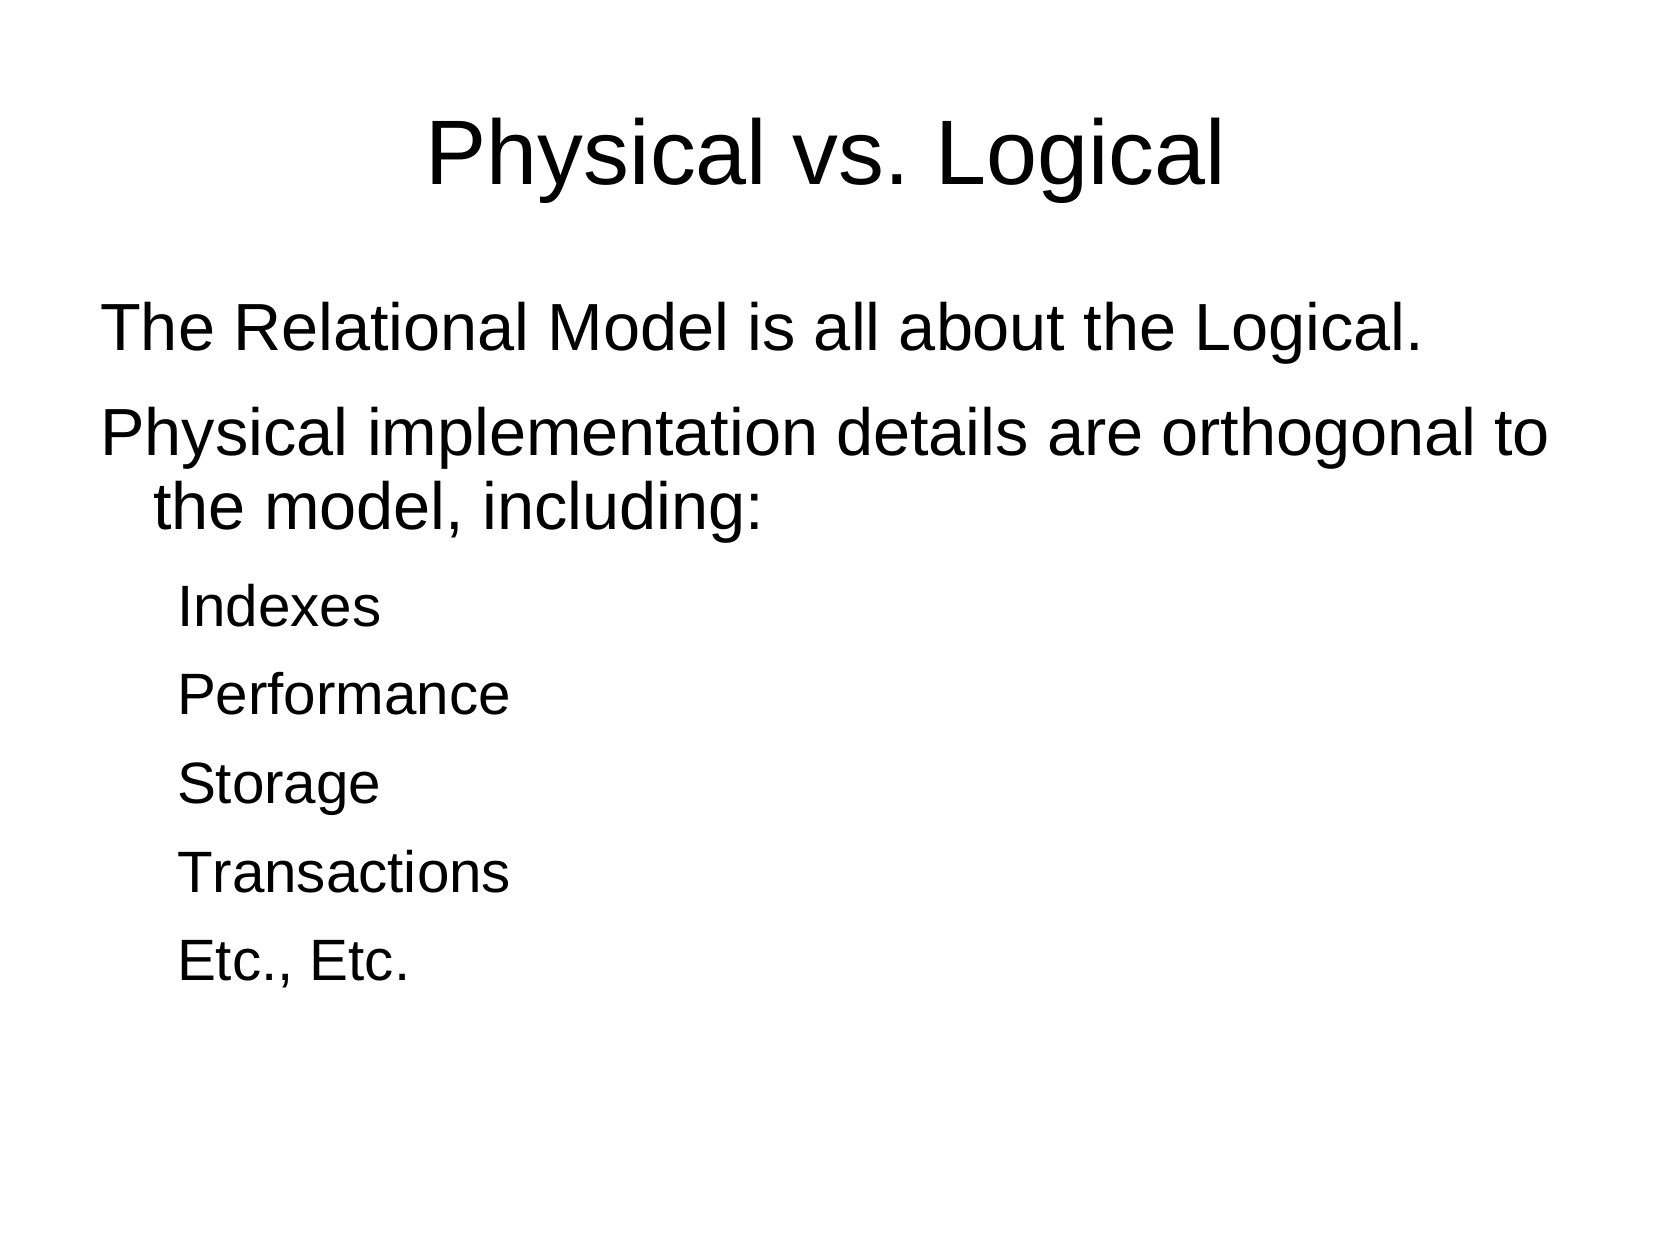

# Physical vs. Logical
The Relational Model is all about the Logical.
Physical implementation details are orthogonal to the model, including:
Indexes
Performance
Storage
Transactions
Etc., Etc.